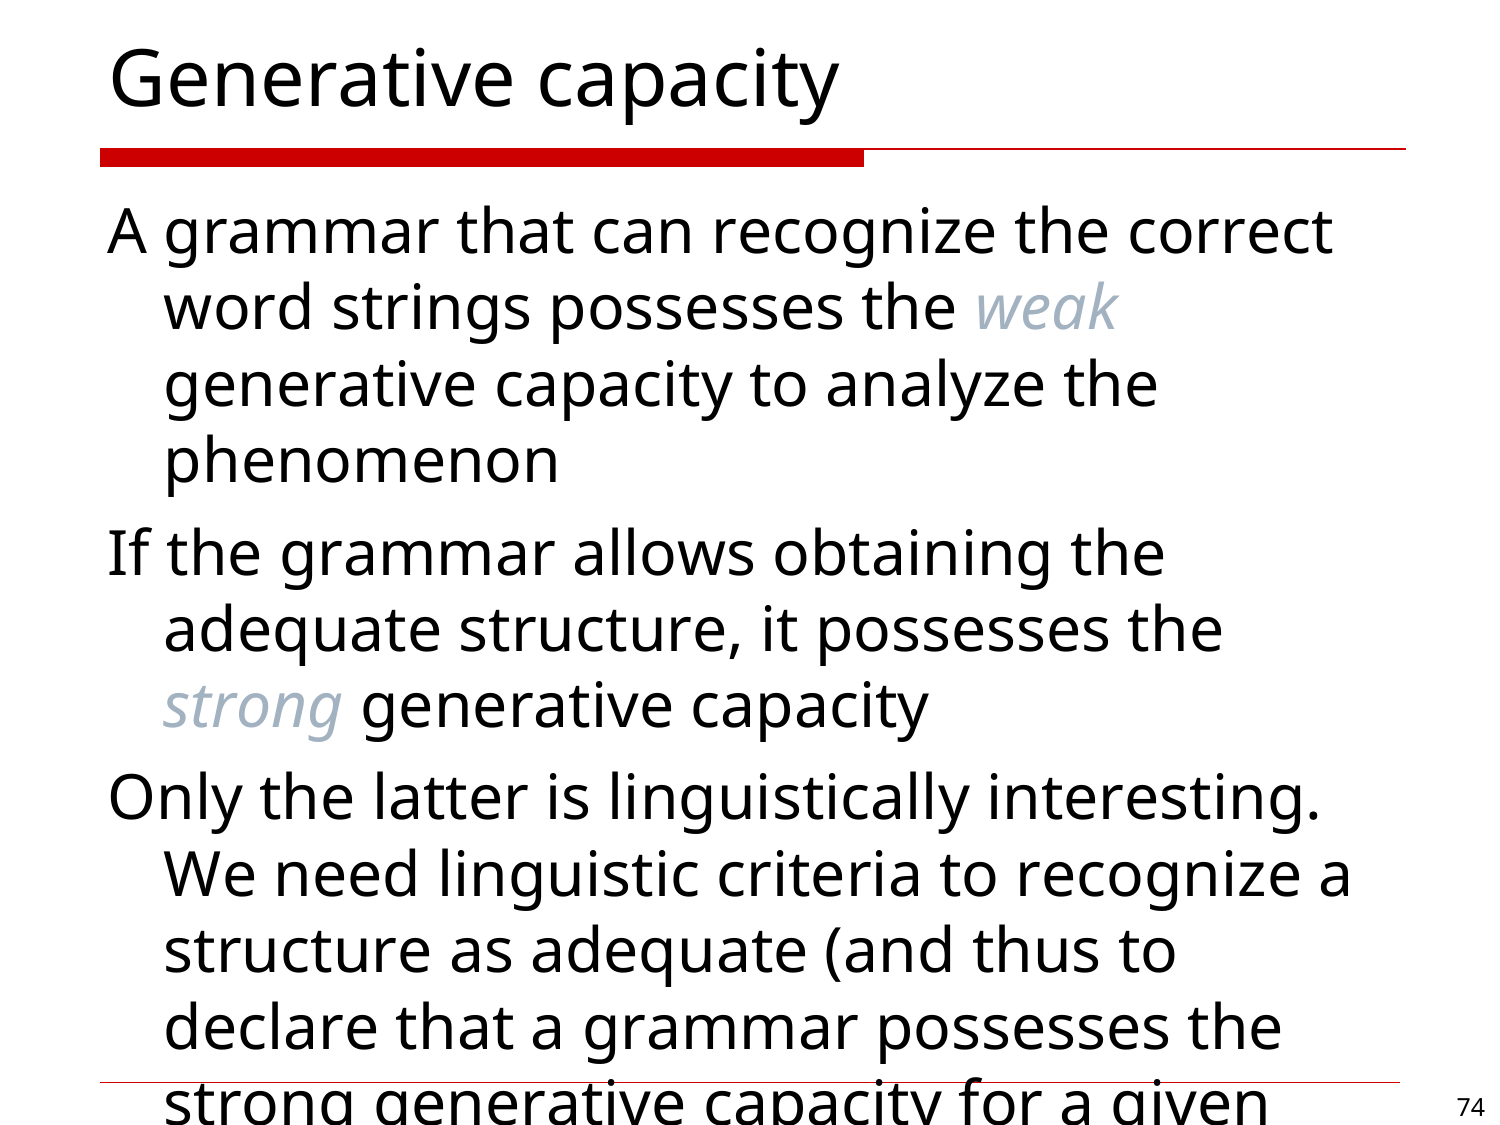

# Generative capacity
A grammar that can recognize the correct word strings possesses the weak generative capacity to analyze the phenomenon
If the grammar allows obtaining the adequate structure, it possesses the strong generative capacity
Only the latter is linguistically interesting. We need linguistic criteria to recognize a structure as adequate (and thus to declare that a grammar possesses the strong generative capacity for a given language/phonmenon).
74